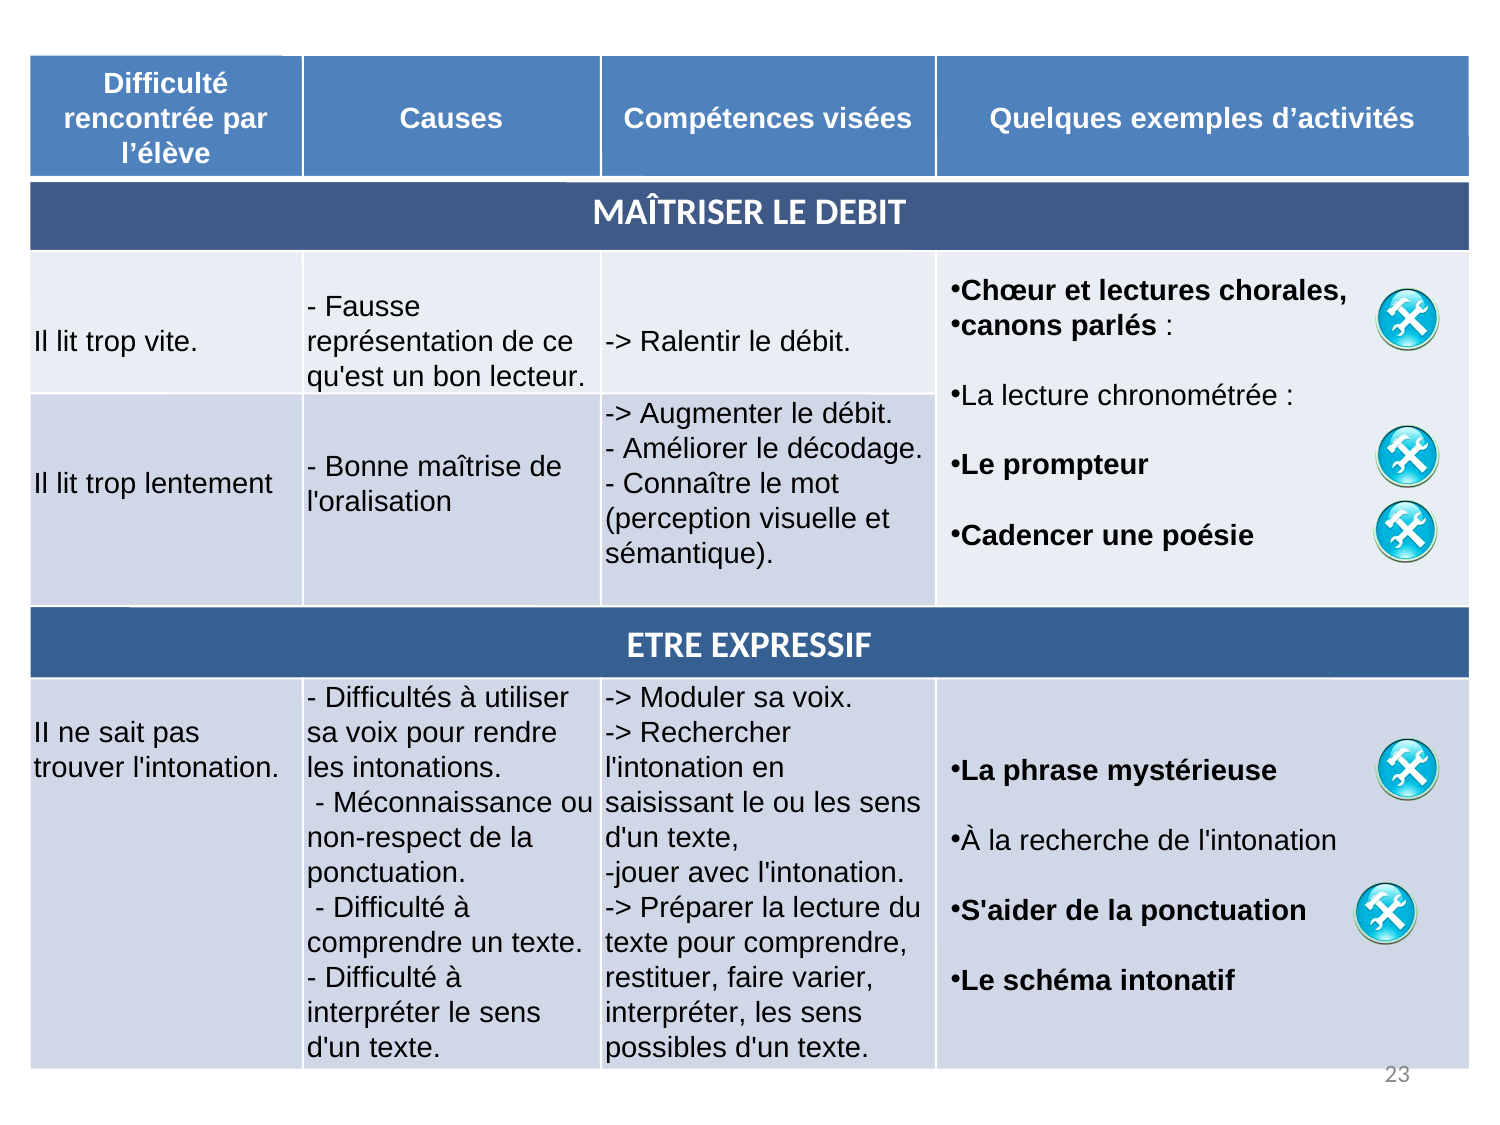

Difficulté rencontrée par l’élève
Causes
Compétences visées
Quelques exemples d’activités
MAÎTRISER LE DEBIT
Il lit trop vite.
- Fausse représentation de ce qu'est un bon lecteur.
-> Ralentir le débit.
Chœur et lectures chorales,
canons parlés :
La lecture chronométrée :
Le prompteur
Cadencer une poésie
Il lit trop lentement
- Bonne maîtrise de l'oralisation
-> Augmenter le débit.
- Améliorer le décodage.
- Connaître le mot (perception visuelle et sémantique).
ETRE EXPRESSIF
II ne sait pas trouver l'intonation.
- Difficultés à utiliser sa voix pour rendre les intonations.
 - Méconnaissance ou non-respect de la ponctuation.
 - Difficulté à comprendre un texte.
- Difficulté à interpréter le sens d'un texte.
-> Moduler sa voix.
-> Rechercher l'intonation en
saisissant le ou les sens d'un texte,
-jouer avec l'intonation.
-> Préparer la lecture du
texte pour comprendre, restituer, faire varier, interpréter, les sens possibles d'un texte.
La phrase mystérieuse
À la recherche de l'intonation
S'aider de la ponctuation
Le schéma intonatif